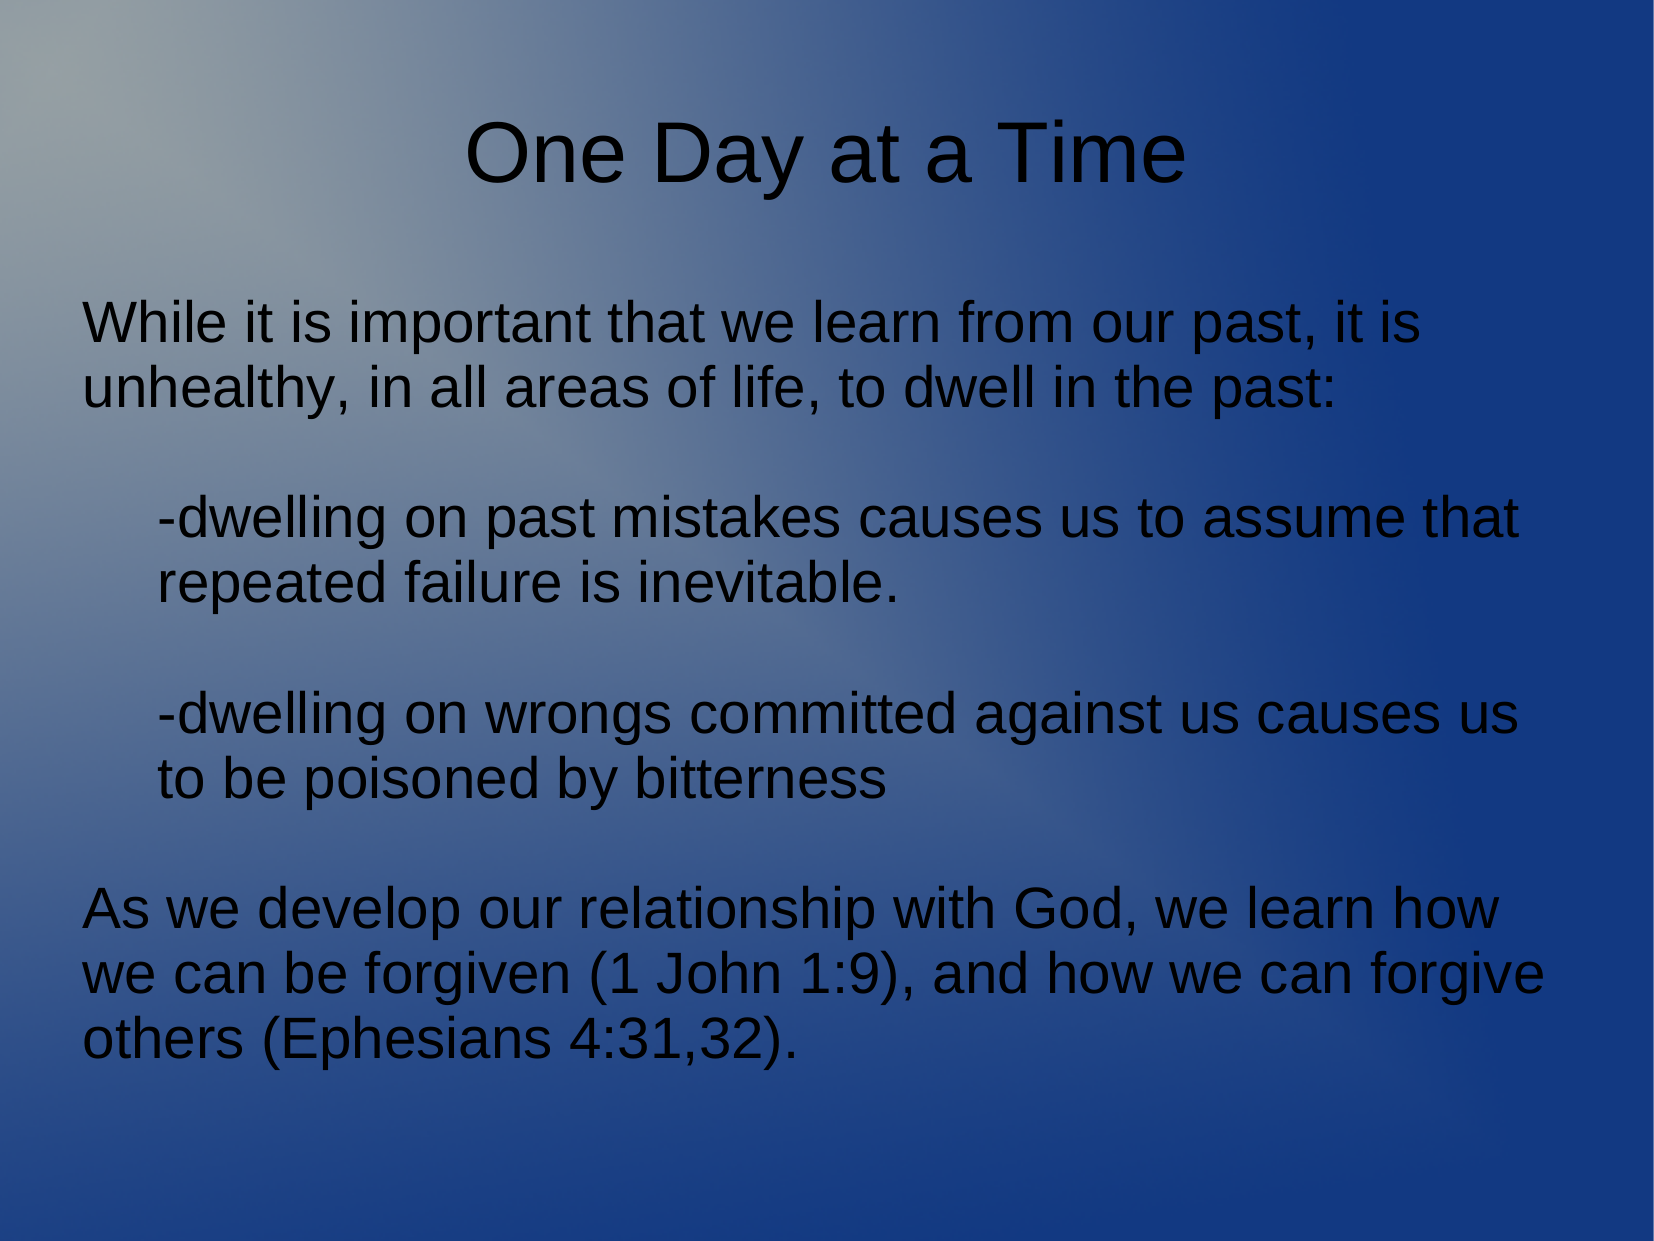

# One Day at a Time
While it is important that we learn from our past, it is unhealthy, in all areas of life, to dwell in the past:
	-dwelling on past mistakes causes us to assume that 	repeated failure is inevitable.
	-dwelling on wrongs committed against us causes us 	to be poisoned by bitterness
As we develop our relationship with God, we learn how we can be forgiven (1 John 1:9), and how we can forgive others (Ephesians 4:31,32).